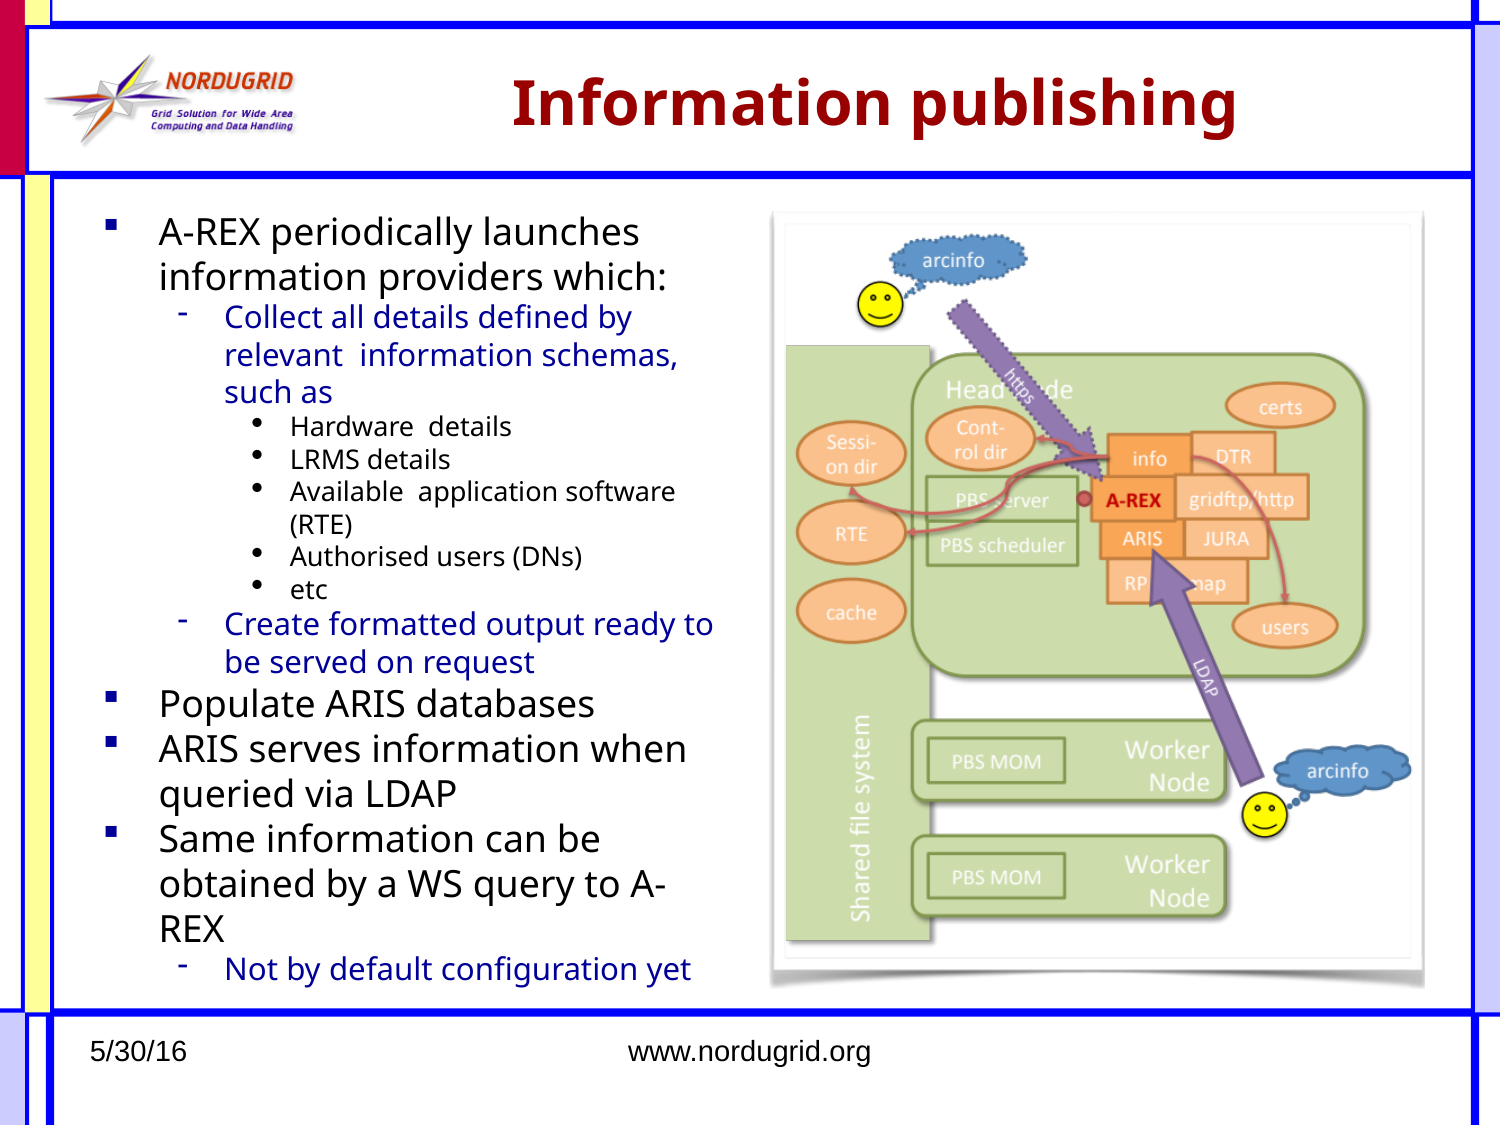

Information publishing
A-REX periodically launches information providers which:
Collect all details defined by relevant information schemas, such as
Hardware details
LRMS details
Available application software (RTE)
Authorised users (DNs)
etc
Create formatted output ready to be served on request
Populate ARIS databases
ARIS serves information when queried via LDAP
Same information can be obtained by a WS query to A-REX
Not by default configuration yet
5/30/16
www.nordugrid.org